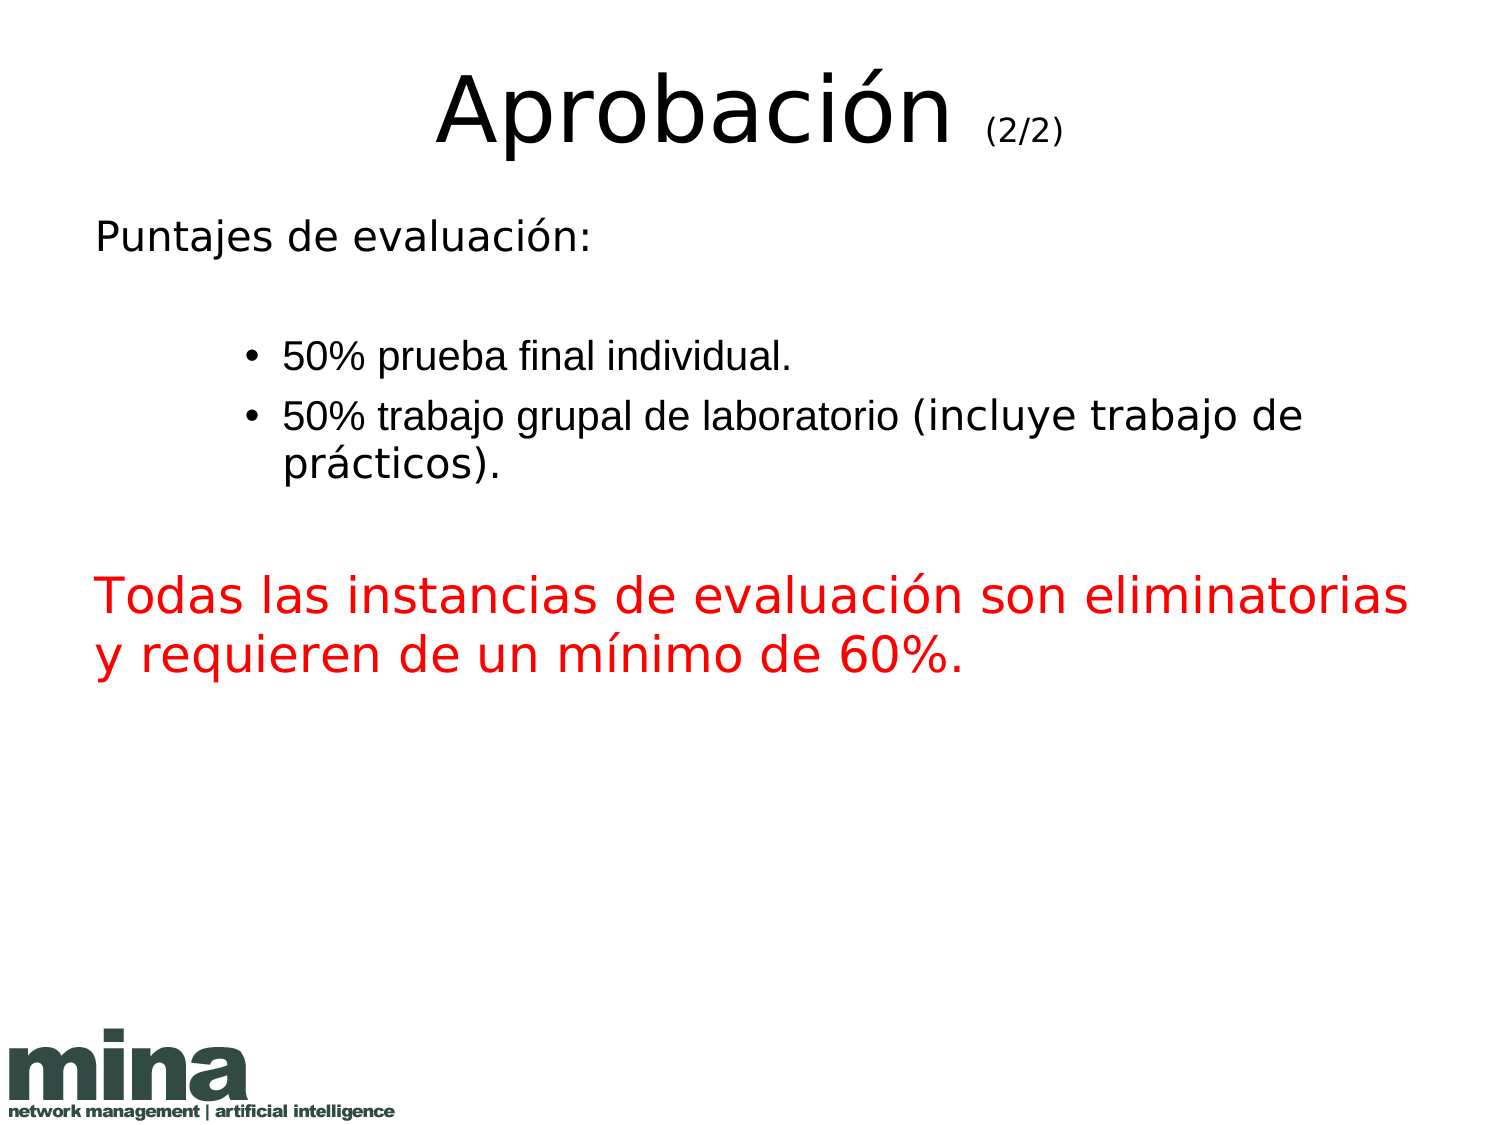

# Aprobación (2/2)
Puntajes de evaluación:
50% prueba final individual.
50% trabajo grupal de laboratorio (incluye trabajo de prácticos).
Todas las instancias de evaluación son eliminatorias y requieren de un mínimo de 60%.